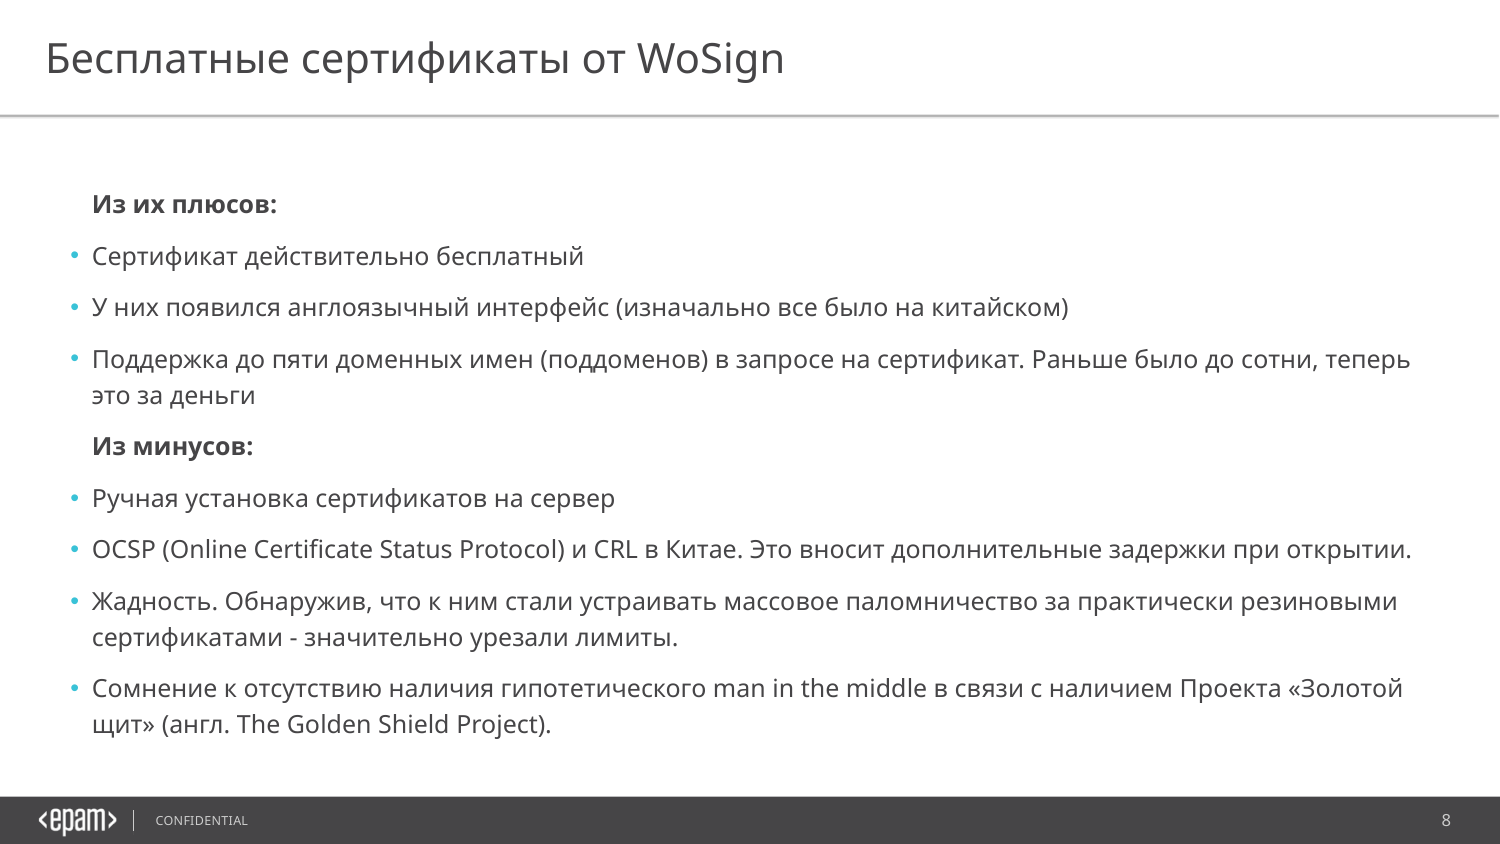

Бесплатные сертификаты от WoSign
# Из их плюсов:
Сертификат действительно бесплатный
У них появился англоязычный интерфейс (изначально все было на китайском)
Поддержка до пяти доменных имен (поддоменов) в запросе на сертификат. Раньше было до сотни, теперь это за деньги
Из минусов:
Ручная установка сертификатов на сервер
OCSP (Online Certificate Status Protocol) и CRL в Китае. Это вносит дополнительные задержки при открытии.
Жадность. Обнаружив, что к ним стали устраивать массовое паломничество за практически резиновыми сертификатами - значительно урезали лимиты.
Сомнение к отсутствию наличия гипотетического man in the middle в связи с наличием Проекта «Золотой щит» (англ. The Golden Shield Project).